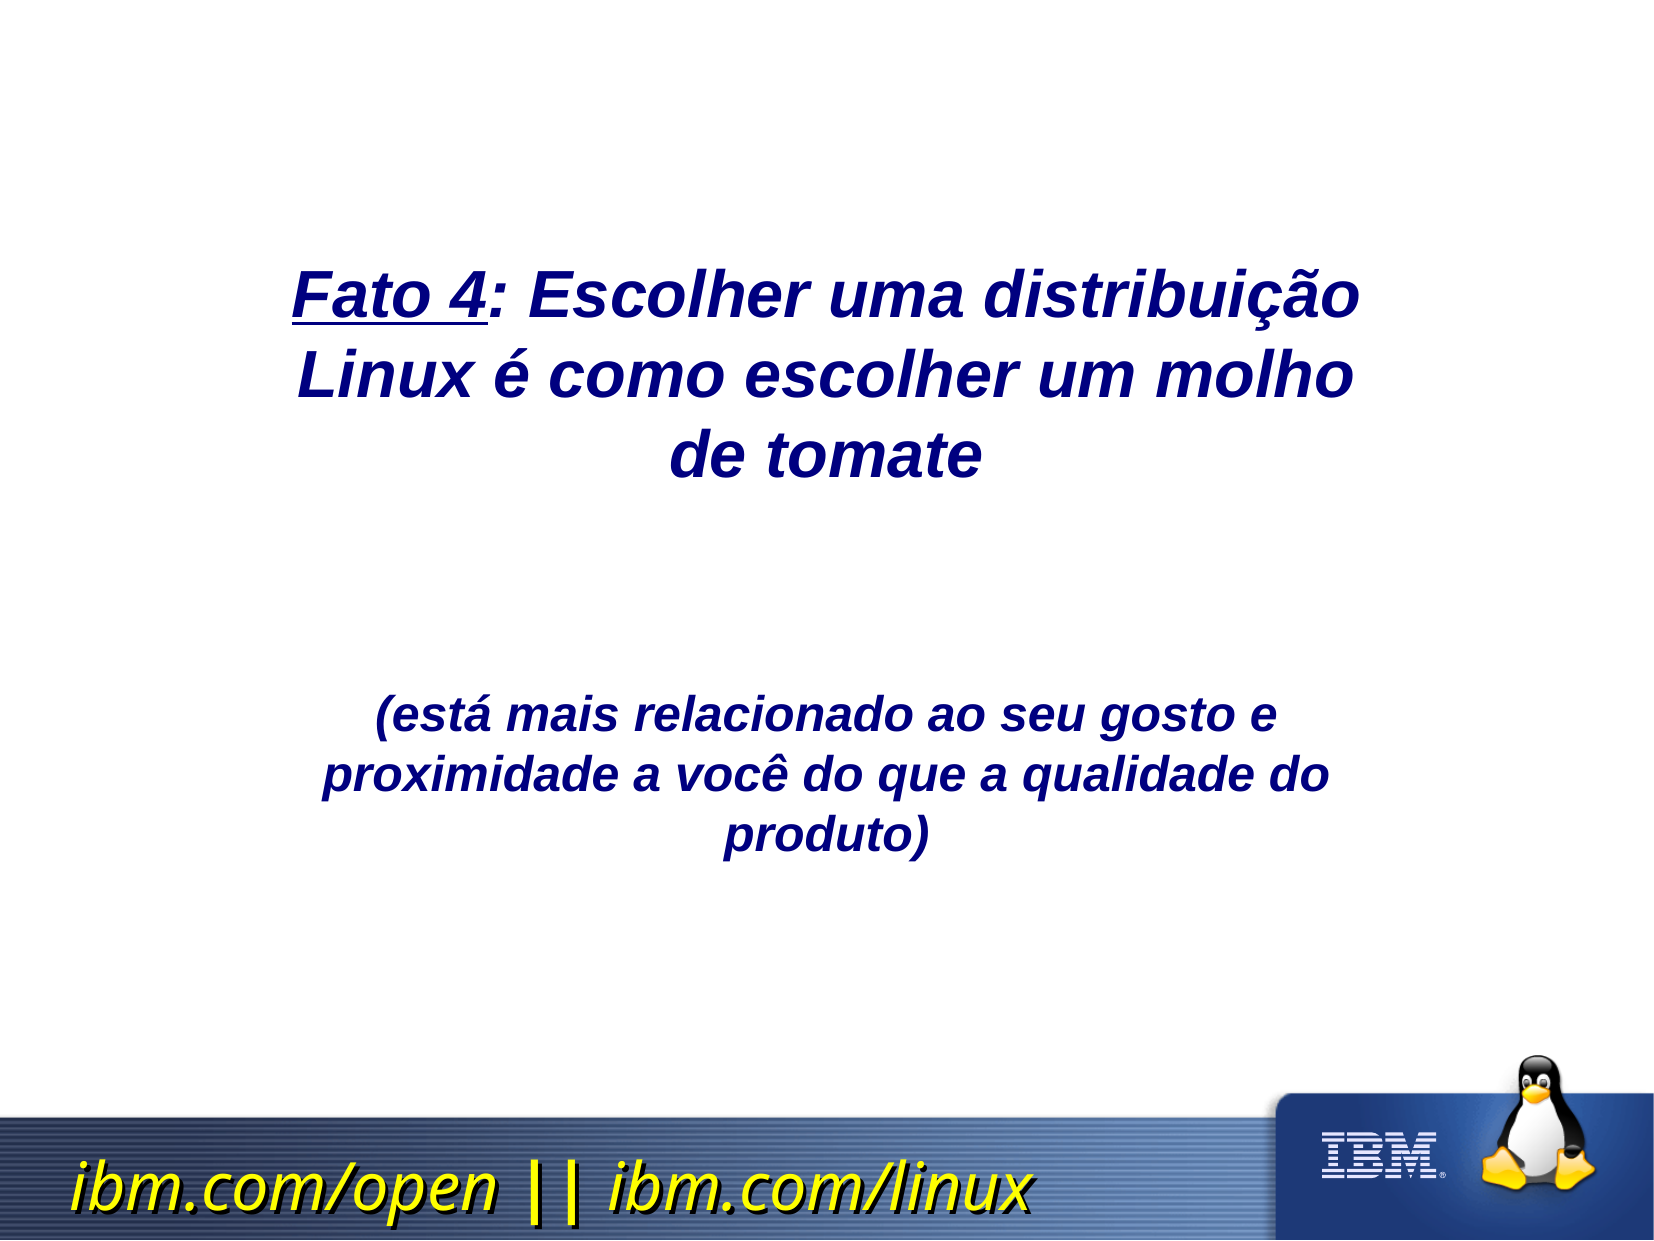

Fato 4: Escolher uma distribuição Linux é como escolher um molho de tomate
(está mais relacionado ao seu gosto e proximidade a você do que a qualidade do produto)